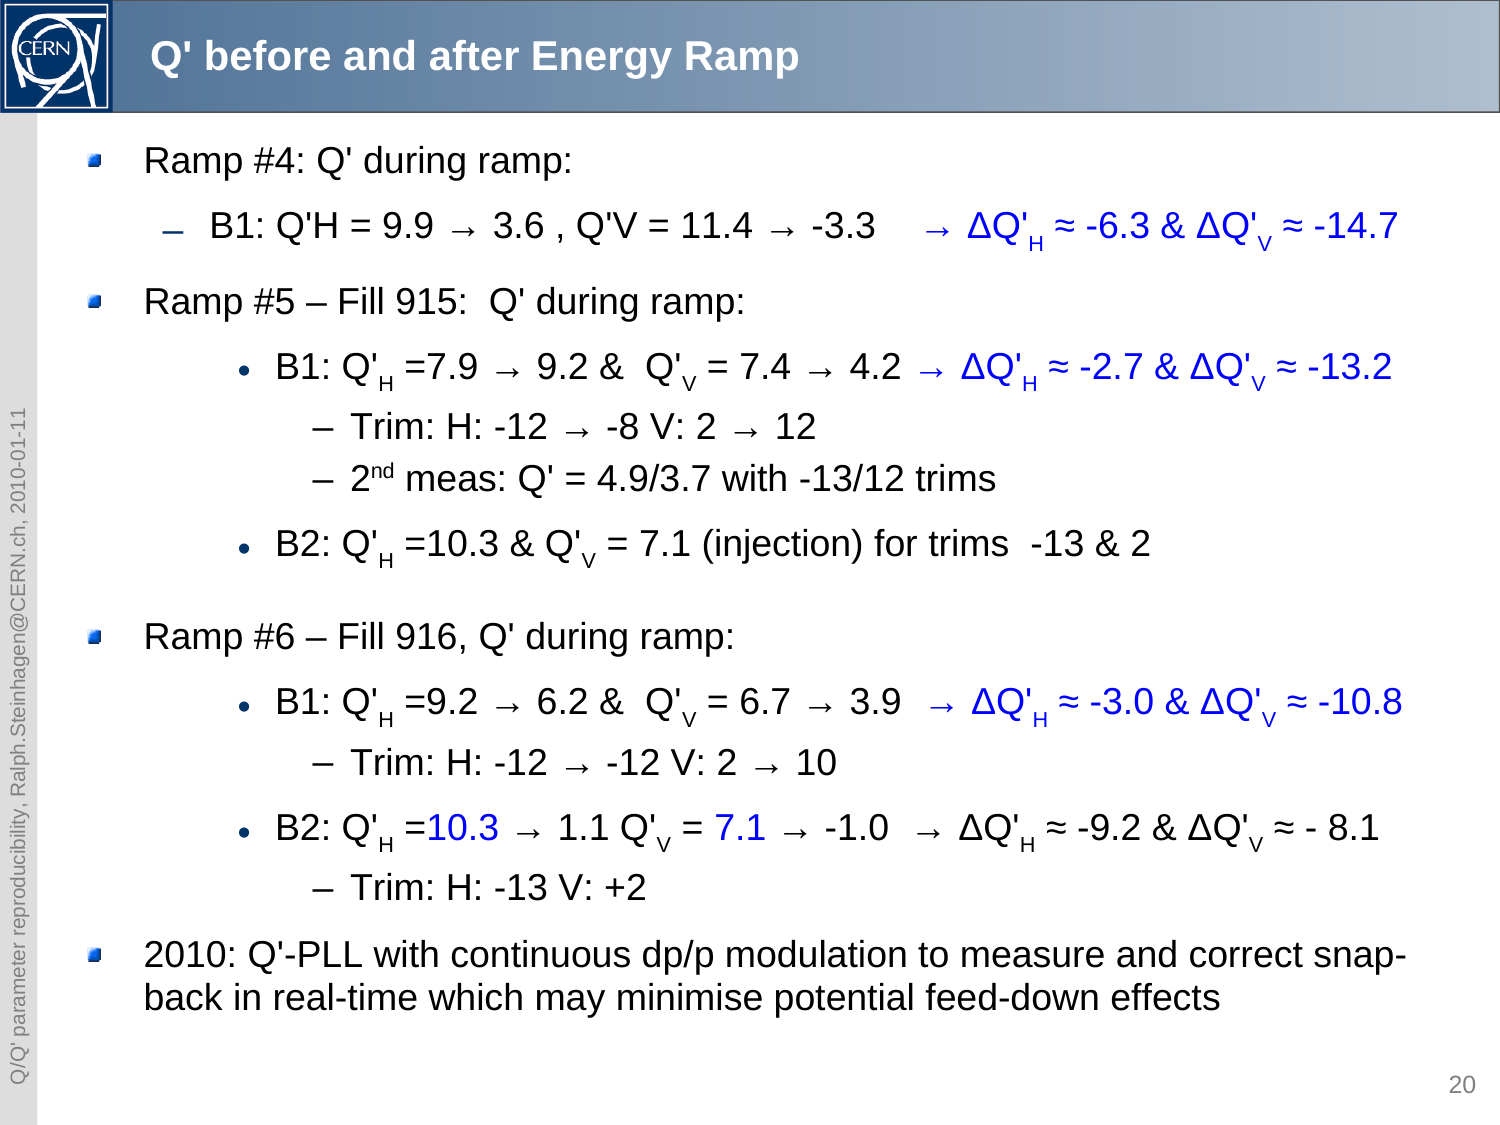

# Q' before and after Energy Ramp
Ramp #4: Q' during ramp:
B1: Q'H = 9.9 → 3.6 , Q'V = 11.4 → -3.3 → ΔQ'H ≈ -6.3 & ΔQ'V ≈ -14.7
Ramp #5 – Fill 915: Q' during ramp:
B1: Q'H =7.9 → 9.2 & Q'V = 7.4 → 4.2 → ΔQ'H ≈ -2.7 & ΔQ'V ≈ -13.2
Trim: H: -12 → -8 V: 2 → 12
2nd meas: Q' = 4.9/3.7 with -13/12 trims
B2: Q'H =10.3 & Q'V = 7.1 (injection) for trims -13 & 2
Ramp #6 – Fill 916, Q' during ramp:
B1: Q'H =9.2 → 6.2 & Q'V = 6.7 → 3.9 → ΔQ'H ≈ -3.0 & ΔQ'V ≈ -10.8
Trim: H: -12 → -12 V: 2 → 10
B2: Q'H =10.3 → 1.1 Q'V = 7.1 → -1.0 → ΔQ'H ≈ -9.2 & ΔQ'V ≈ - 8.1
Trim: H: -13 V: +2
2010: Q'-PLL with continuous dp/p modulation to measure and correct snap-back in real-time which may minimise potential feed-down effects